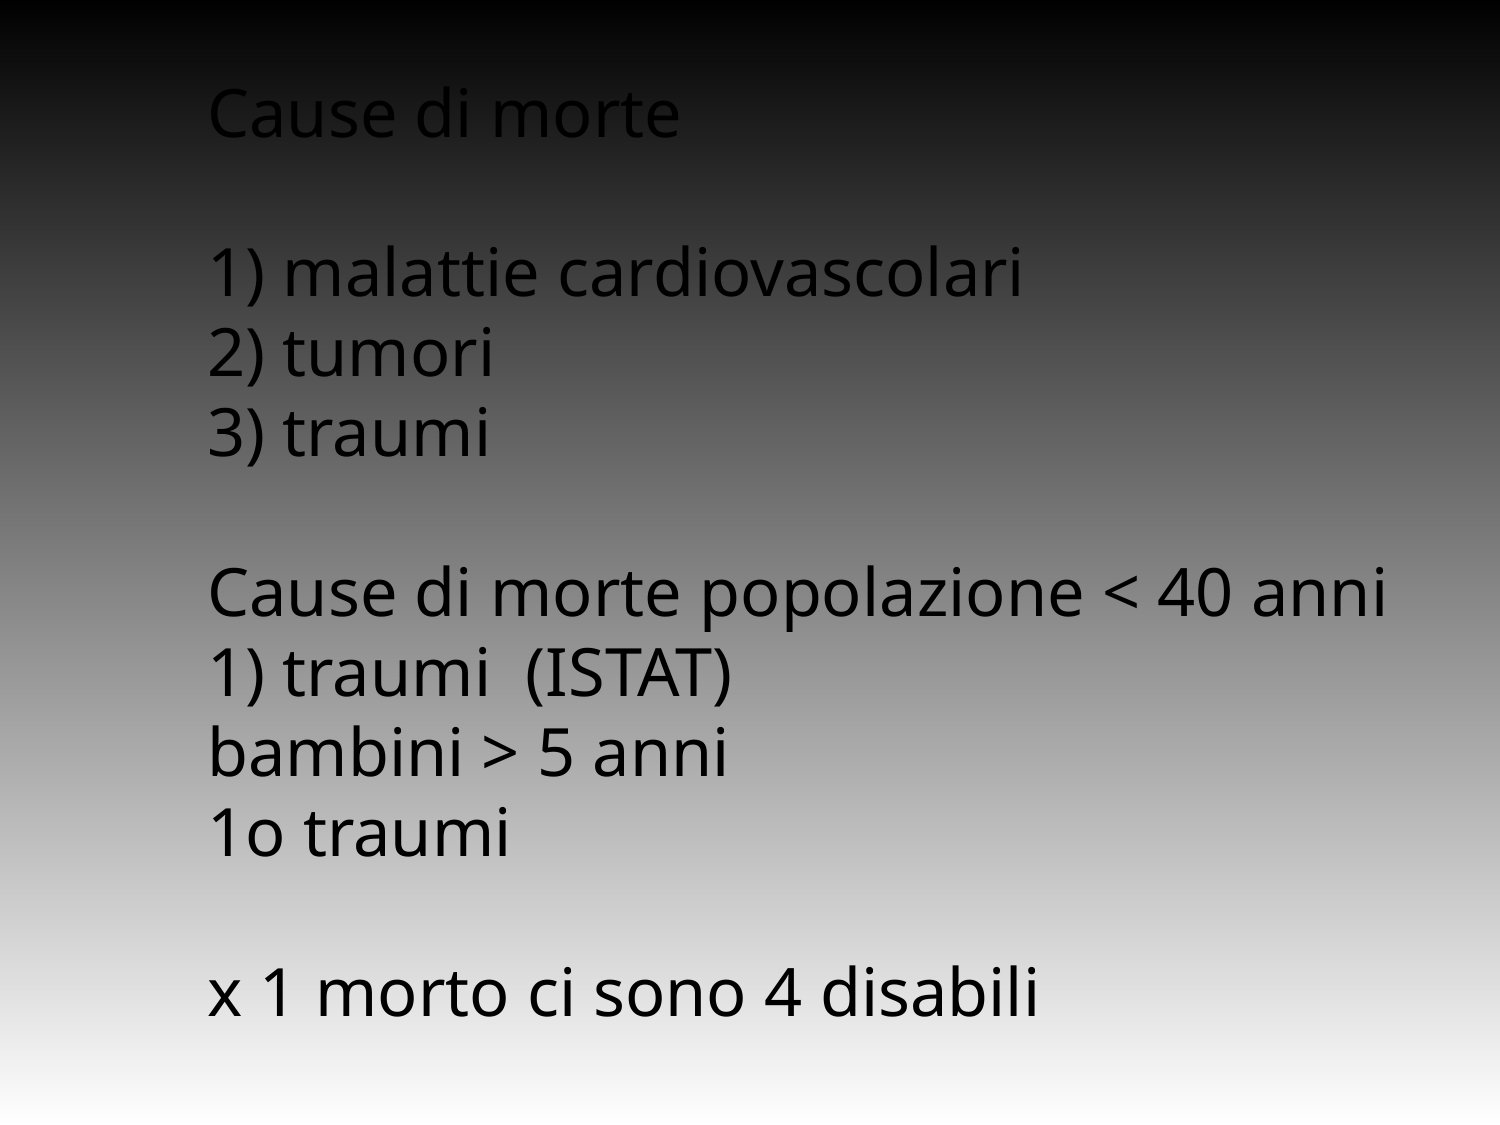

Cause di morte
1) malattie cardiovascolari
2) tumori
3) traumi
Cause di morte popolazione < 40 anni
1) traumi (ISTAT)
bambini > 5 anni
1o traumi
x 1 morto ci sono 4 disabili